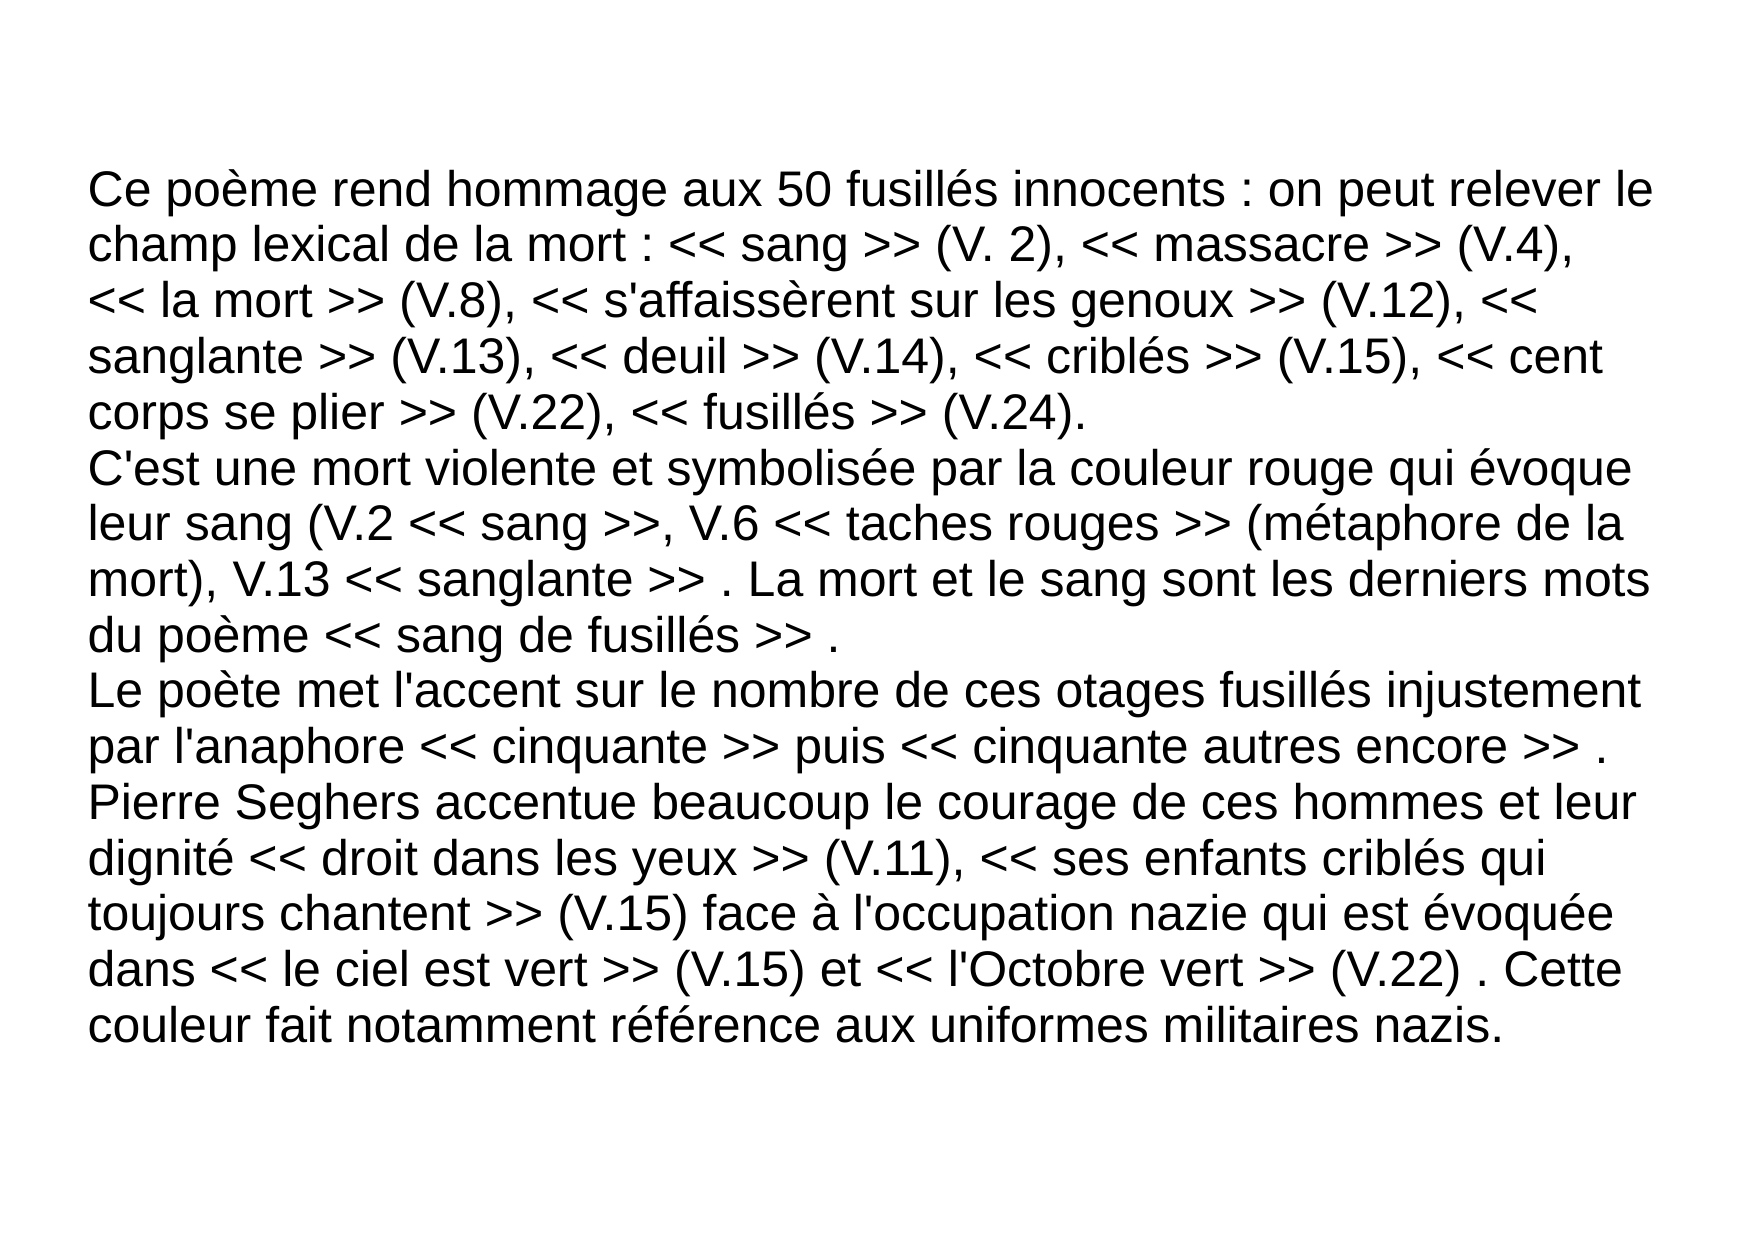

# Ce poème rend hommage aux 50 fusillés innocents : on peut relever le champ lexical de la mort : << sang >> (V. 2), << massacre >> (V.4), << la mort >> (V.8), << s'affaissèrent sur les genoux >> (V.12), << sanglante >> (V.13), << deuil >> (V.14), << criblés >> (V.15), << cent corps se plier >> (V.22), << fusillés >> (V.24).
C'est une mort violente et symbolisée par la couleur rouge qui évoque leur sang (V.2 << sang >>, V.6 << taches rouges >> (métaphore de la mort), V.13 << sanglante >> . La mort et le sang sont les derniers mots du poème << sang de fusillés >> .
Le poète met l'accent sur le nombre de ces otages fusillés injustement par l'anaphore << cinquante >> puis << cinquante autres encore >> . Pierre Seghers accentue beaucoup le courage de ces hommes et leur dignité << droit dans les yeux >> (V.11), << ses enfants criblés qui toujours chantent >> (V.15) face à l'occupation nazie qui est évoquée dans << le ciel est vert >> (V.15) et << l'Octobre vert >> (V.22) . Cette couleur fait notamment référence aux uniformes militaires nazis.